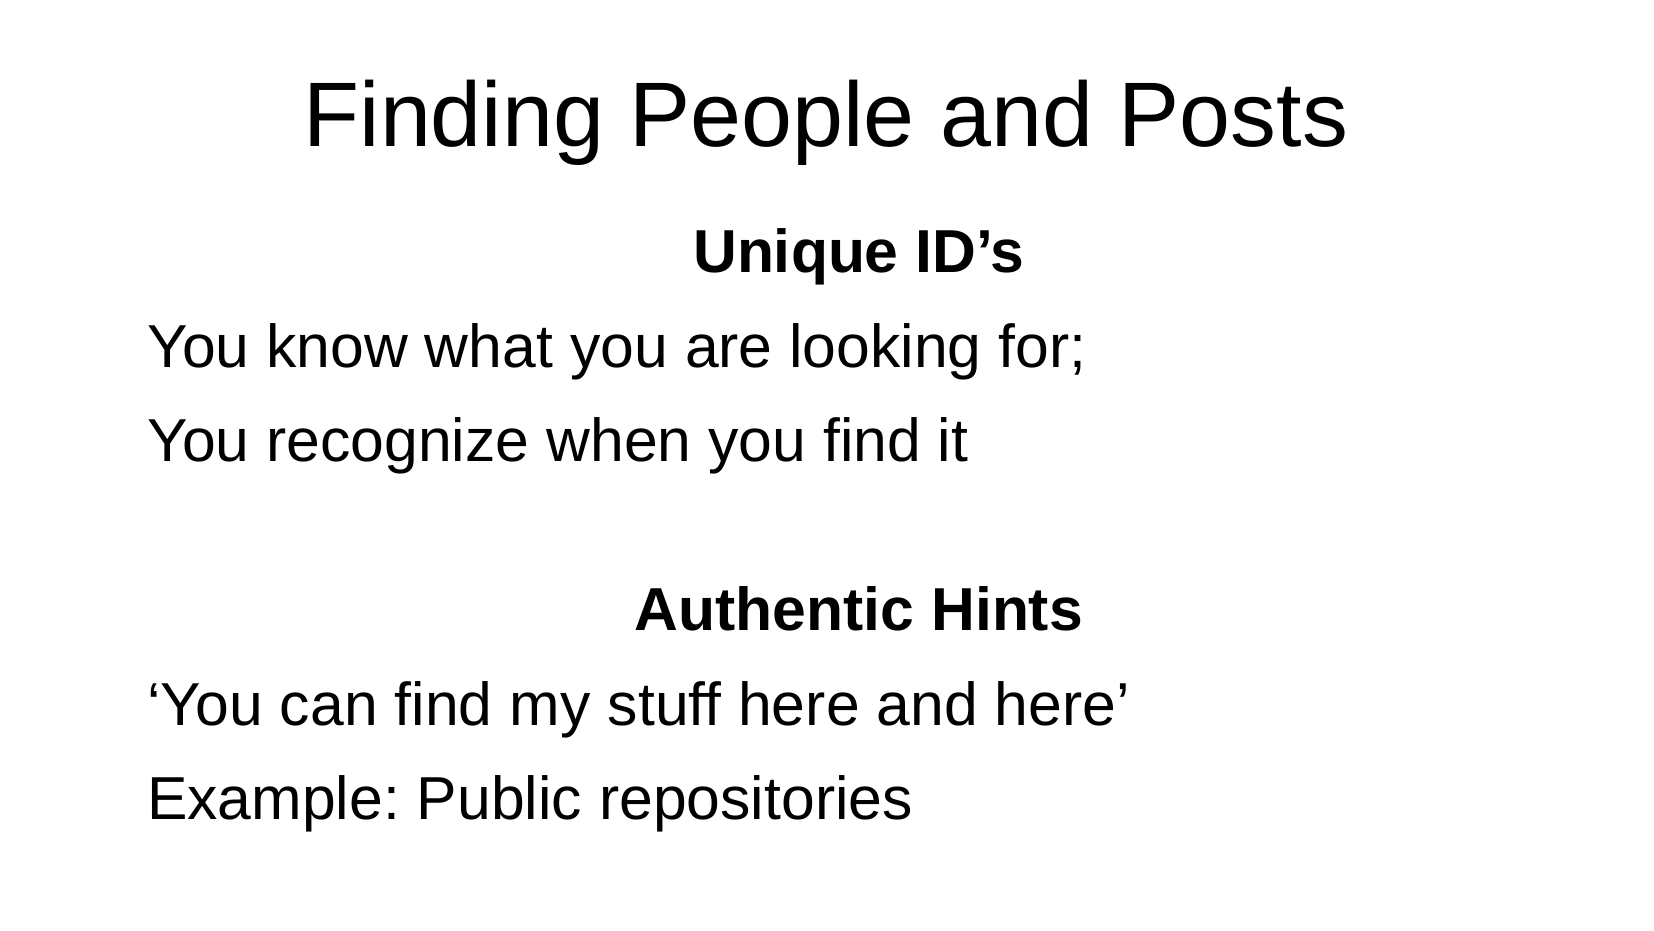

# Finding People and Posts
Unique ID’s
You know what you are looking for;
You recognize when you find it
Authentic Hints
‘You can find my stuff here and here’
Example: Public repositories